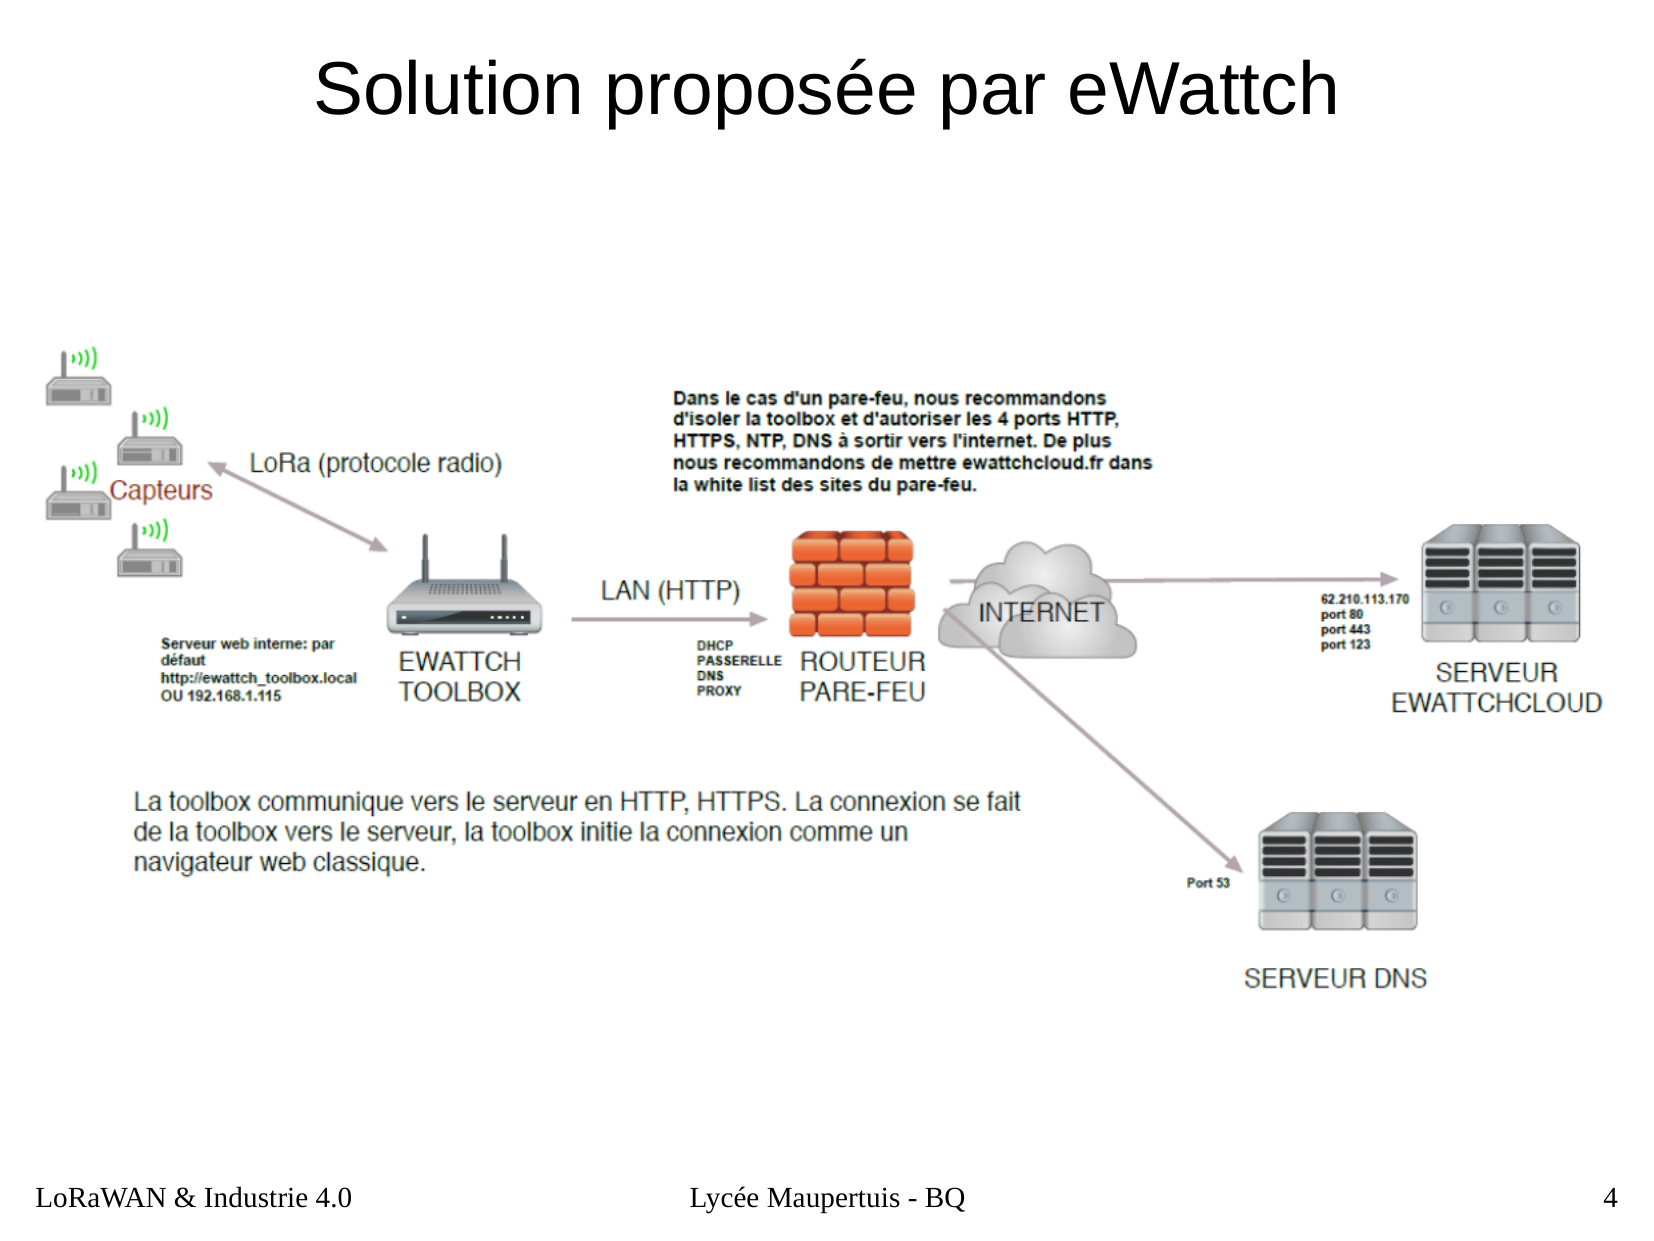

# Solution proposée par eWattch
LoRaWAN & Industrie 4.0
Lycée Maupertuis - BQ
4